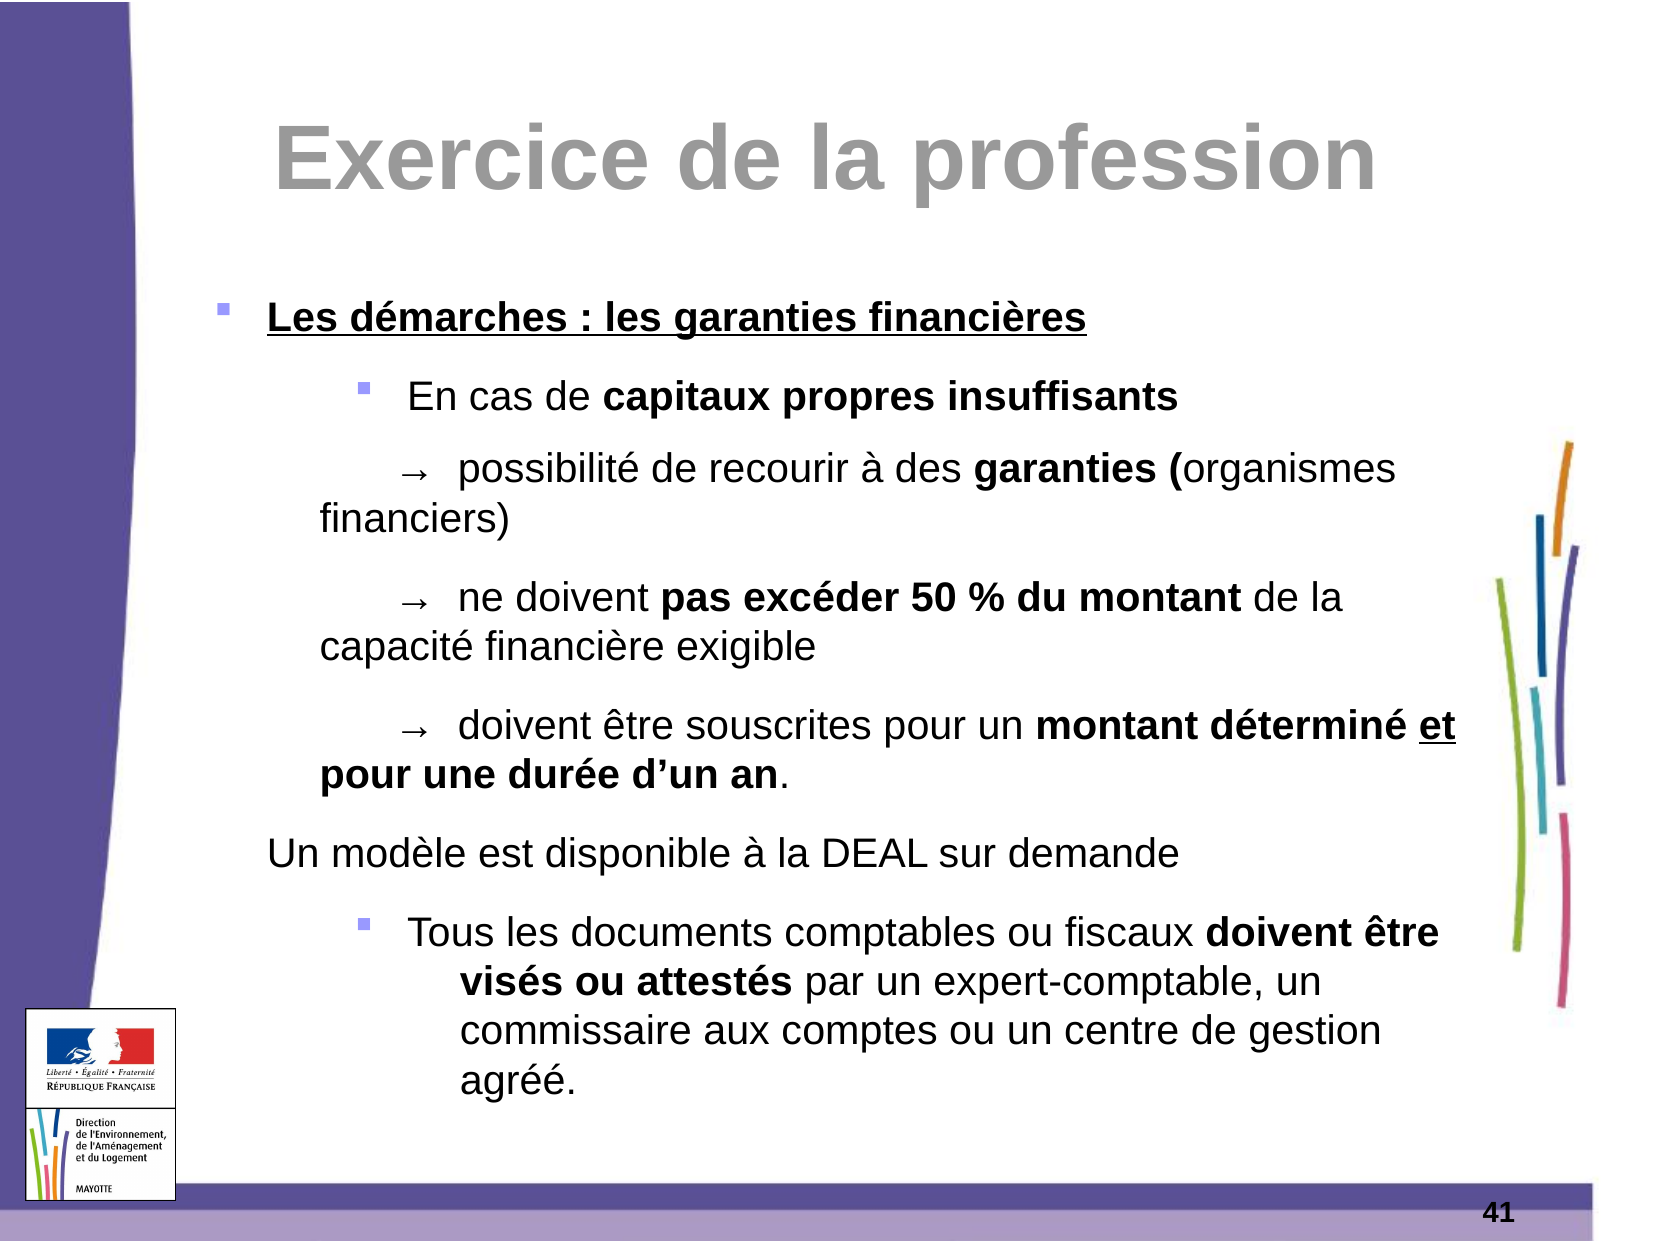

# Exercice de la profession
Les démarches : les garanties financières
En cas de capitaux propres insuffisants
 	→ possibilité de recourir à des garanties (organismes financiers)
 	→ ne doivent pas excéder 50 % du montant de la capacité financière exigible
 	→ doivent être souscrites pour un montant déterminé et pour une durée d’un an.
Un modèle est disponible à la DEAL sur demande
Tous les documents comptables ou fiscaux doivent être visés ou attestés par un expert-comptable, un commissaire aux comptes ou un centre de gestion agréé.